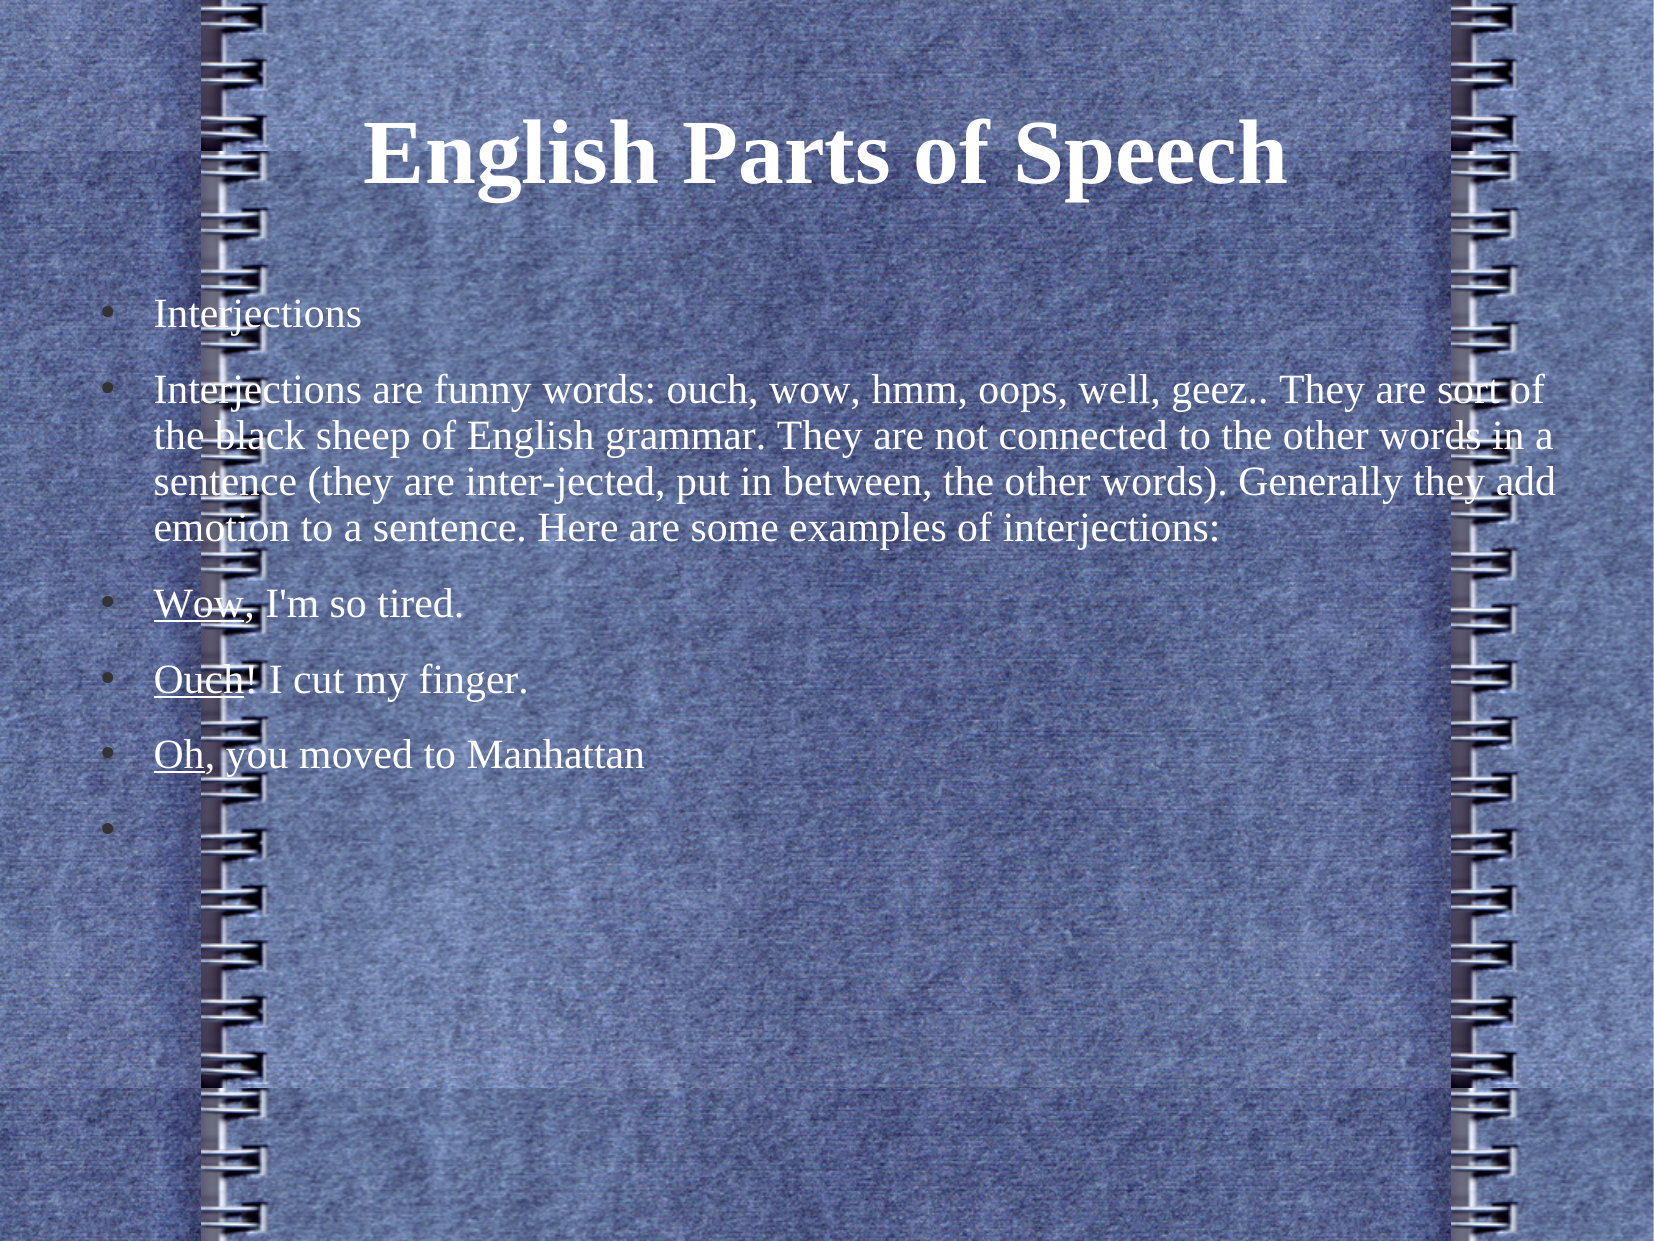

# English Parts of Speech
Interjections
Interjections are funny words: ouch, wow, hmm, oops, well, geez.. They are sort of the black sheep of English grammar. They are not connected to the other words in a sentence (they are inter-jected, put in between, the other words). Generally they add emotion to a sentence. Here are some examples of interjections:
Wow, I'm so tired.
Ouch! I cut my finger.
Oh, you moved to Manhattan